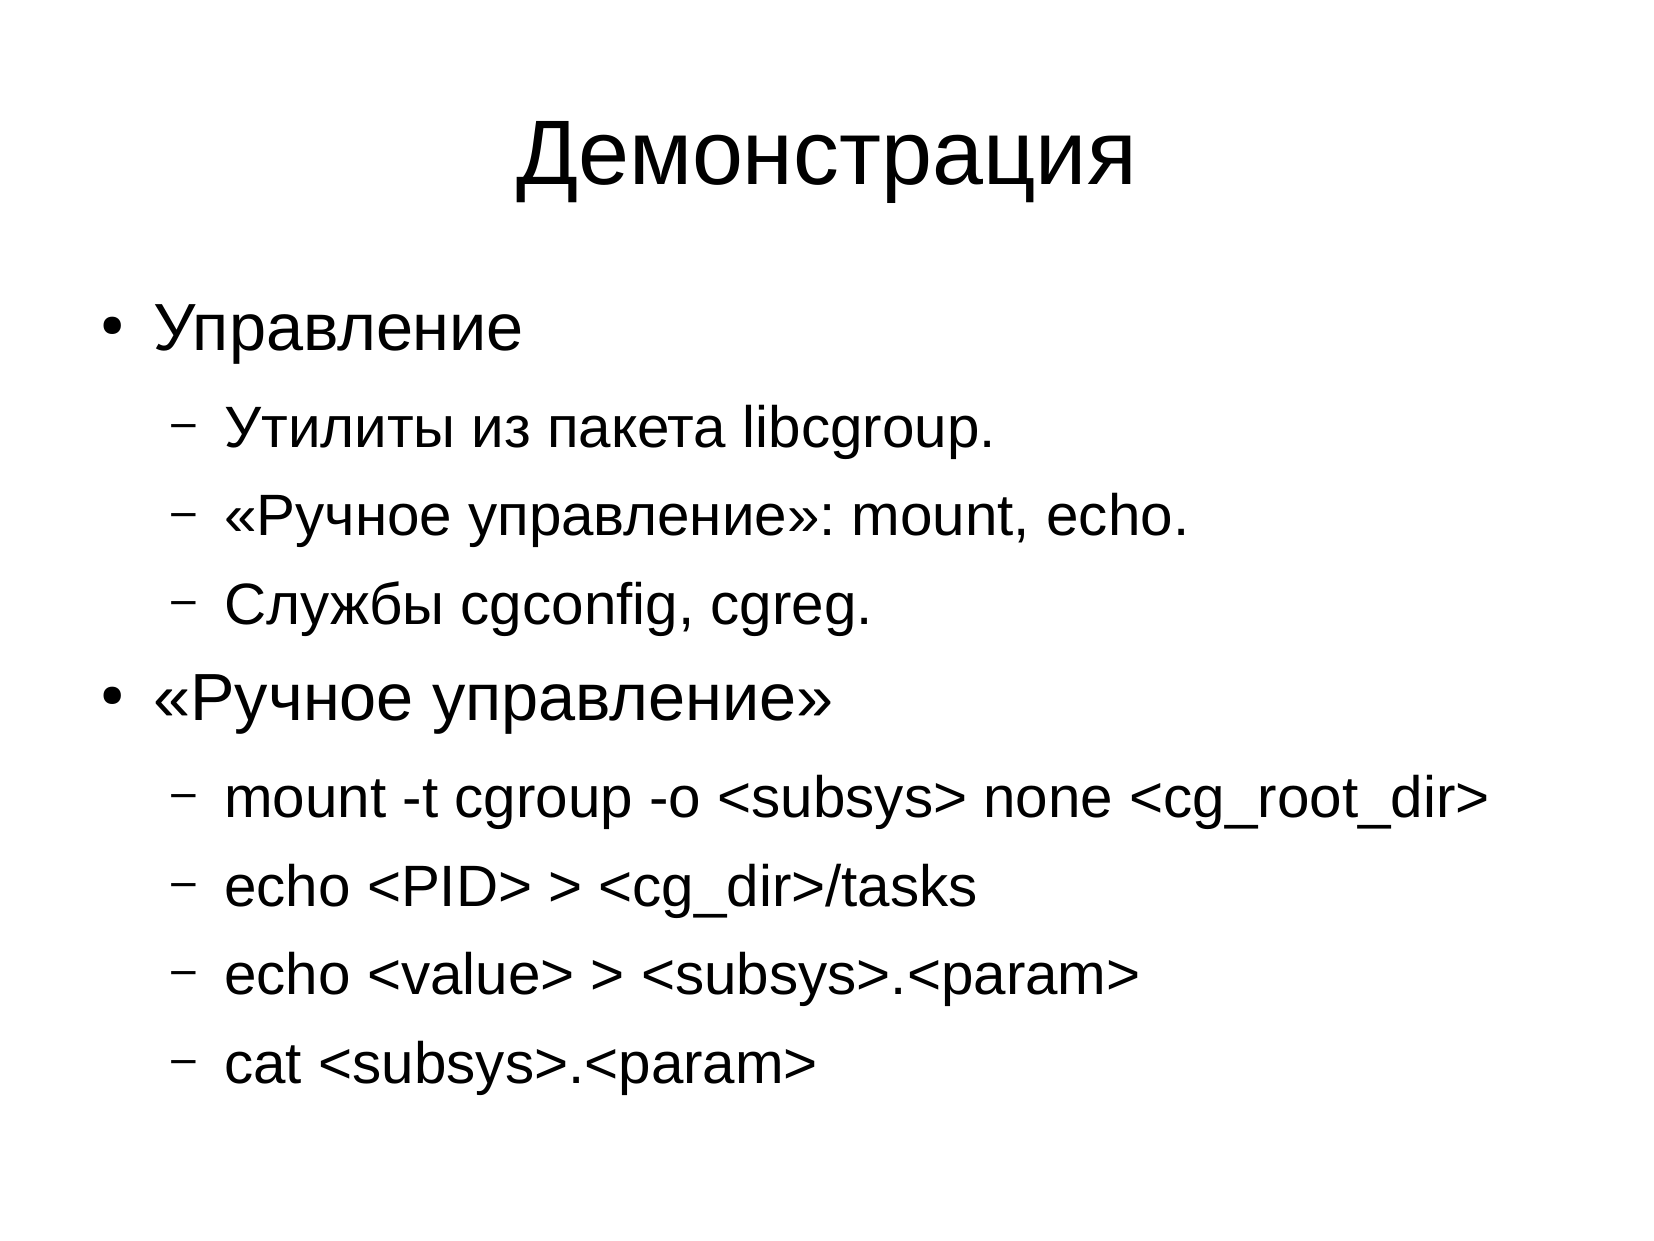

# Демонстрация
Управление
Утилиты из пакета libcgroup.
«Ручное управление»: mount, echo.
Службы cgconfig, cgreg.
«Ручное управление»
mount -t cgroup -o <subsys> none <cg_root_dir>
echo <PID> > <cg_dir>/tasks
echo <value> > <subsys>.<param>
cat <subsys>.<param>